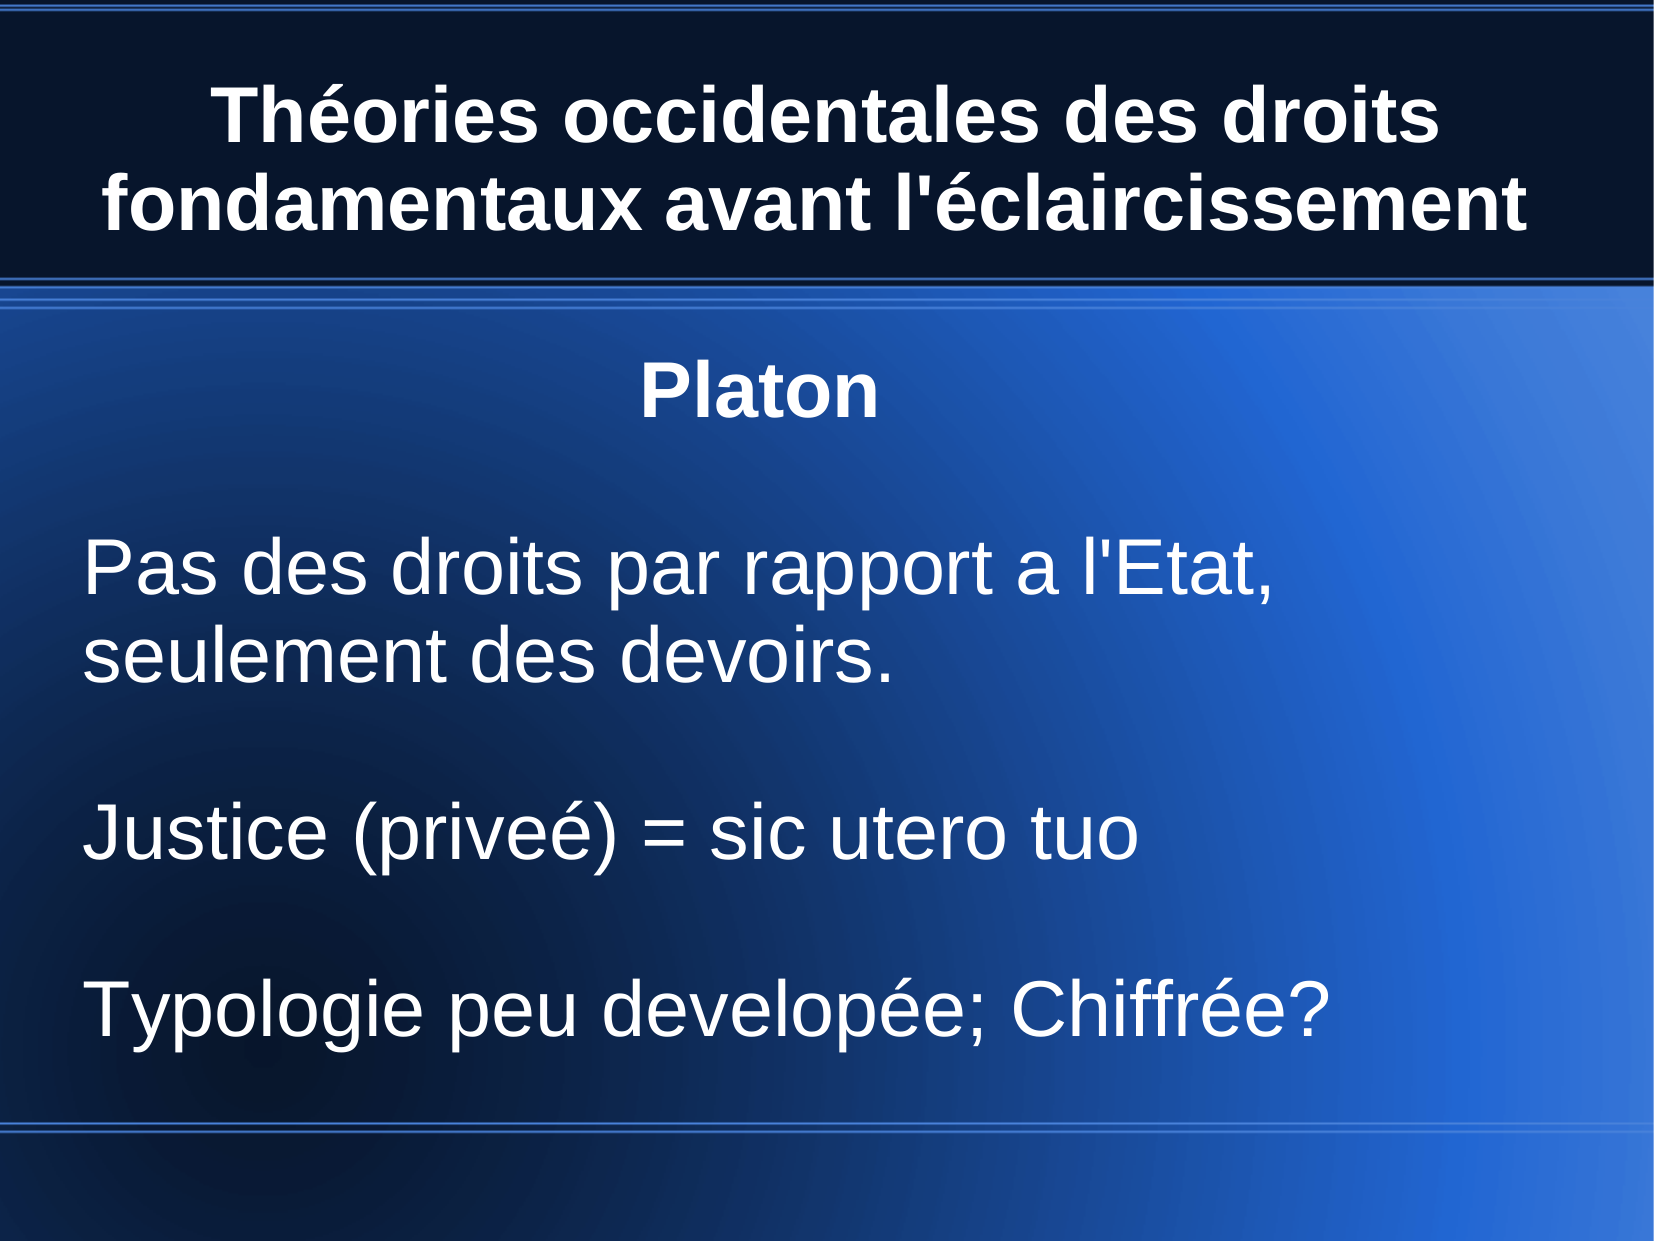

# Théories occidentales des droits fondamentaux avant l'éclaircissement
Platon
Pas des droits par rapport a l'Etat, seulement des devoirs.
Justice (priveé) = sic utero tuo
Typologie peu developée; Chiffrée?